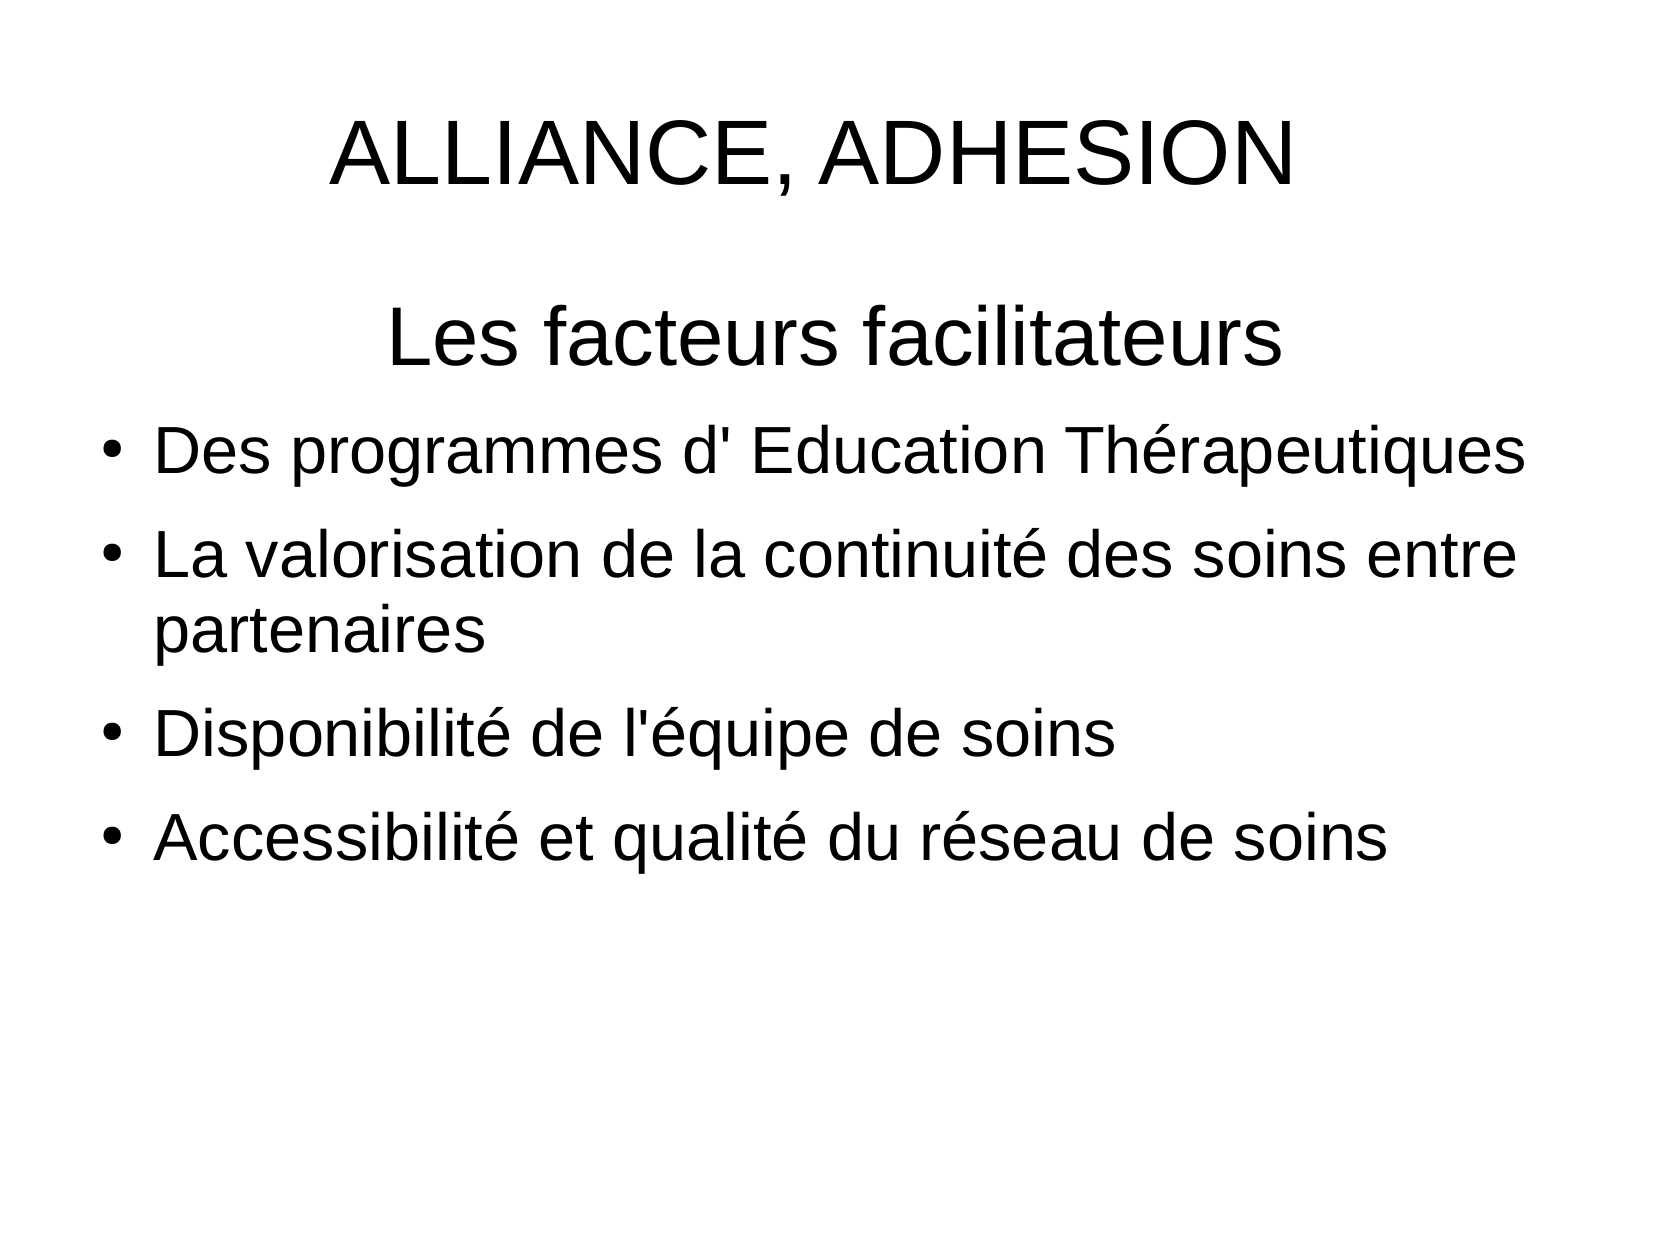

# ALLIANCE, ADHESION
 Les facteurs facilitateurs
Des programmes d' Education Thérapeutiques
La valorisation de la continuité des soins entre partenaires
Disponibilité de l'équipe de soins
Accessibilité et qualité du réseau de soins